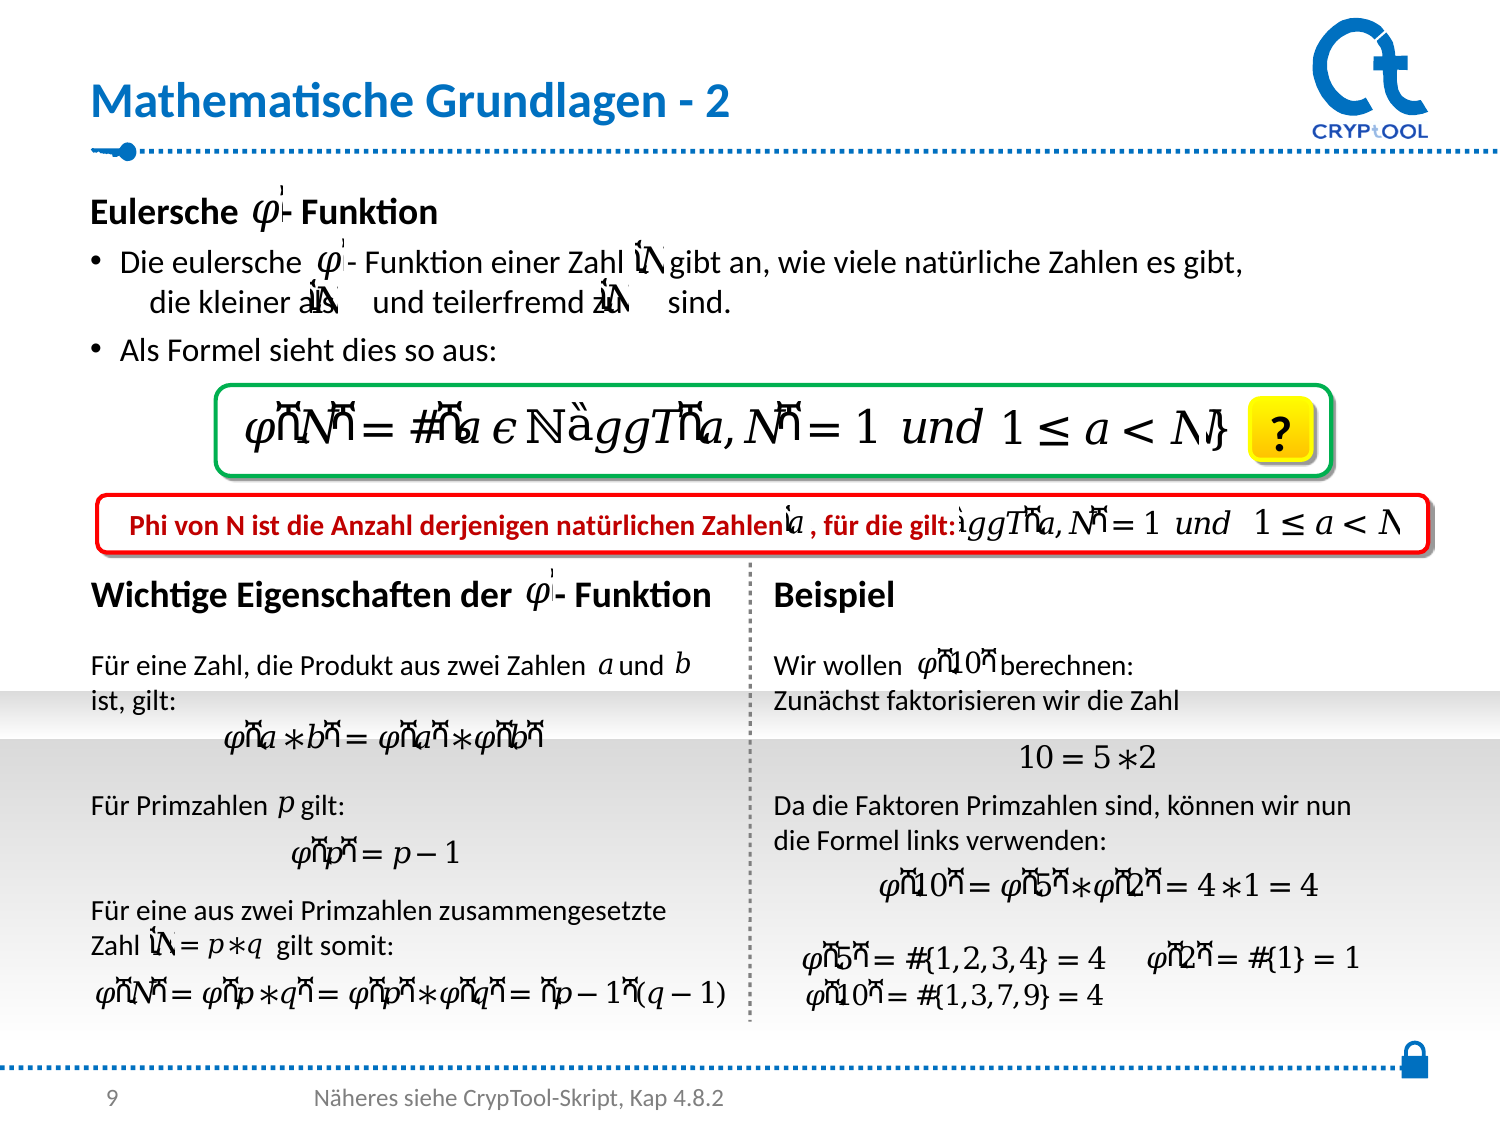

# Mathematische Grundlagen - 2
Eulersche - Funktion
Die eulersche - Funktion einer Zahl gibt an, wie viele natürliche Zahlen es gibt,
die kleiner als und teilerfremd zu sind.
Als Formel sieht dies so aus:
?
Phi von N ist die Anzahl derjenigen natürlichen Zahlen , für die gilt:
Wichtige Eigenschaften der - Funktion
Beispiel
Für eine Zahl, die Produkt aus zwei Zahlen und ist, gilt:
Für Primzahlen gilt:
Für eine aus zwei Primzahlen zusammengesetzte Zahl gilt somit:
Wir wollen berechnen:
Zunächst faktorisieren wir die Zahl
Da die Faktoren Primzahlen sind, können wir nun
die Formel links verwenden:
Näheres siehe CrypTool-Skript, Kap 4.8.2